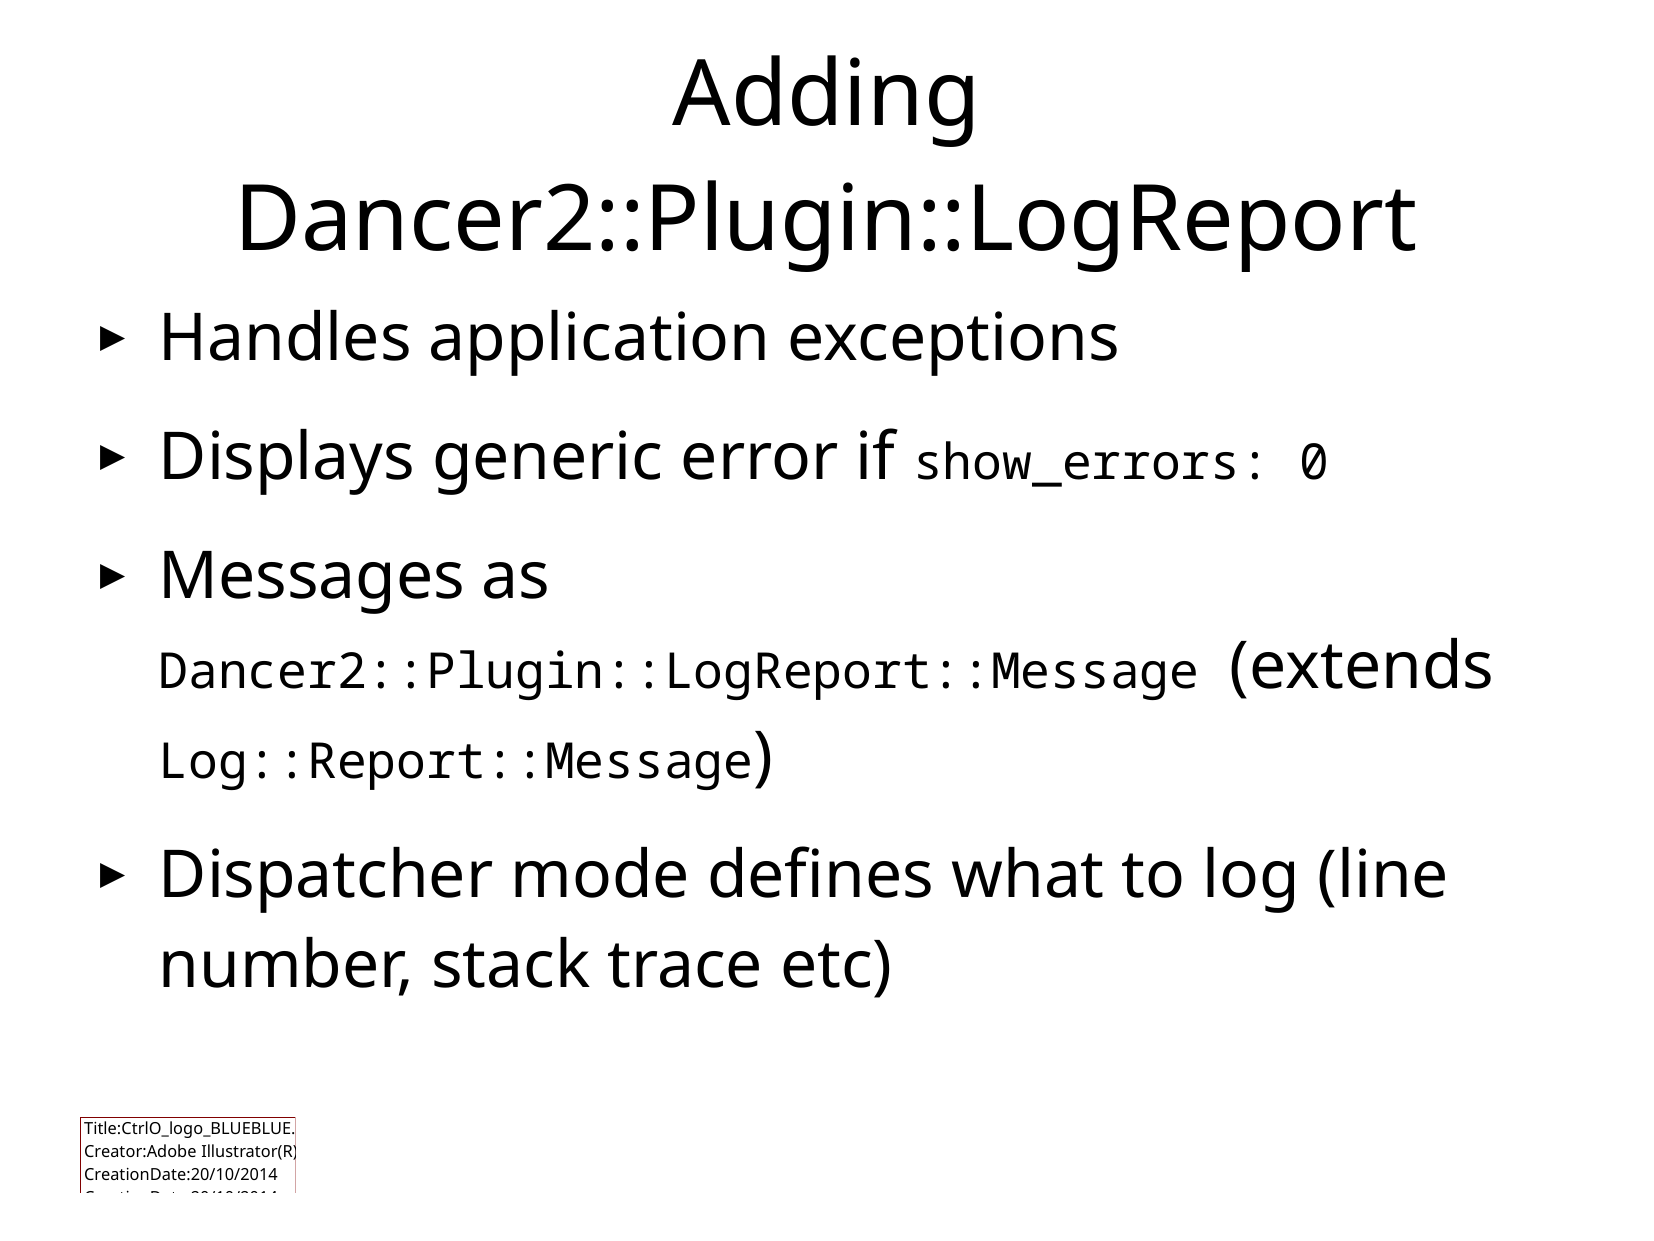

# Adding Dancer2::Plugin::LogReport
Handles application exceptions
Displays generic error if show_errors: 0
Messages as Dancer2::Plugin::LogReport::Message (extends Log::Report::Message)
Dispatcher mode defines what to log (line number, stack trace etc)